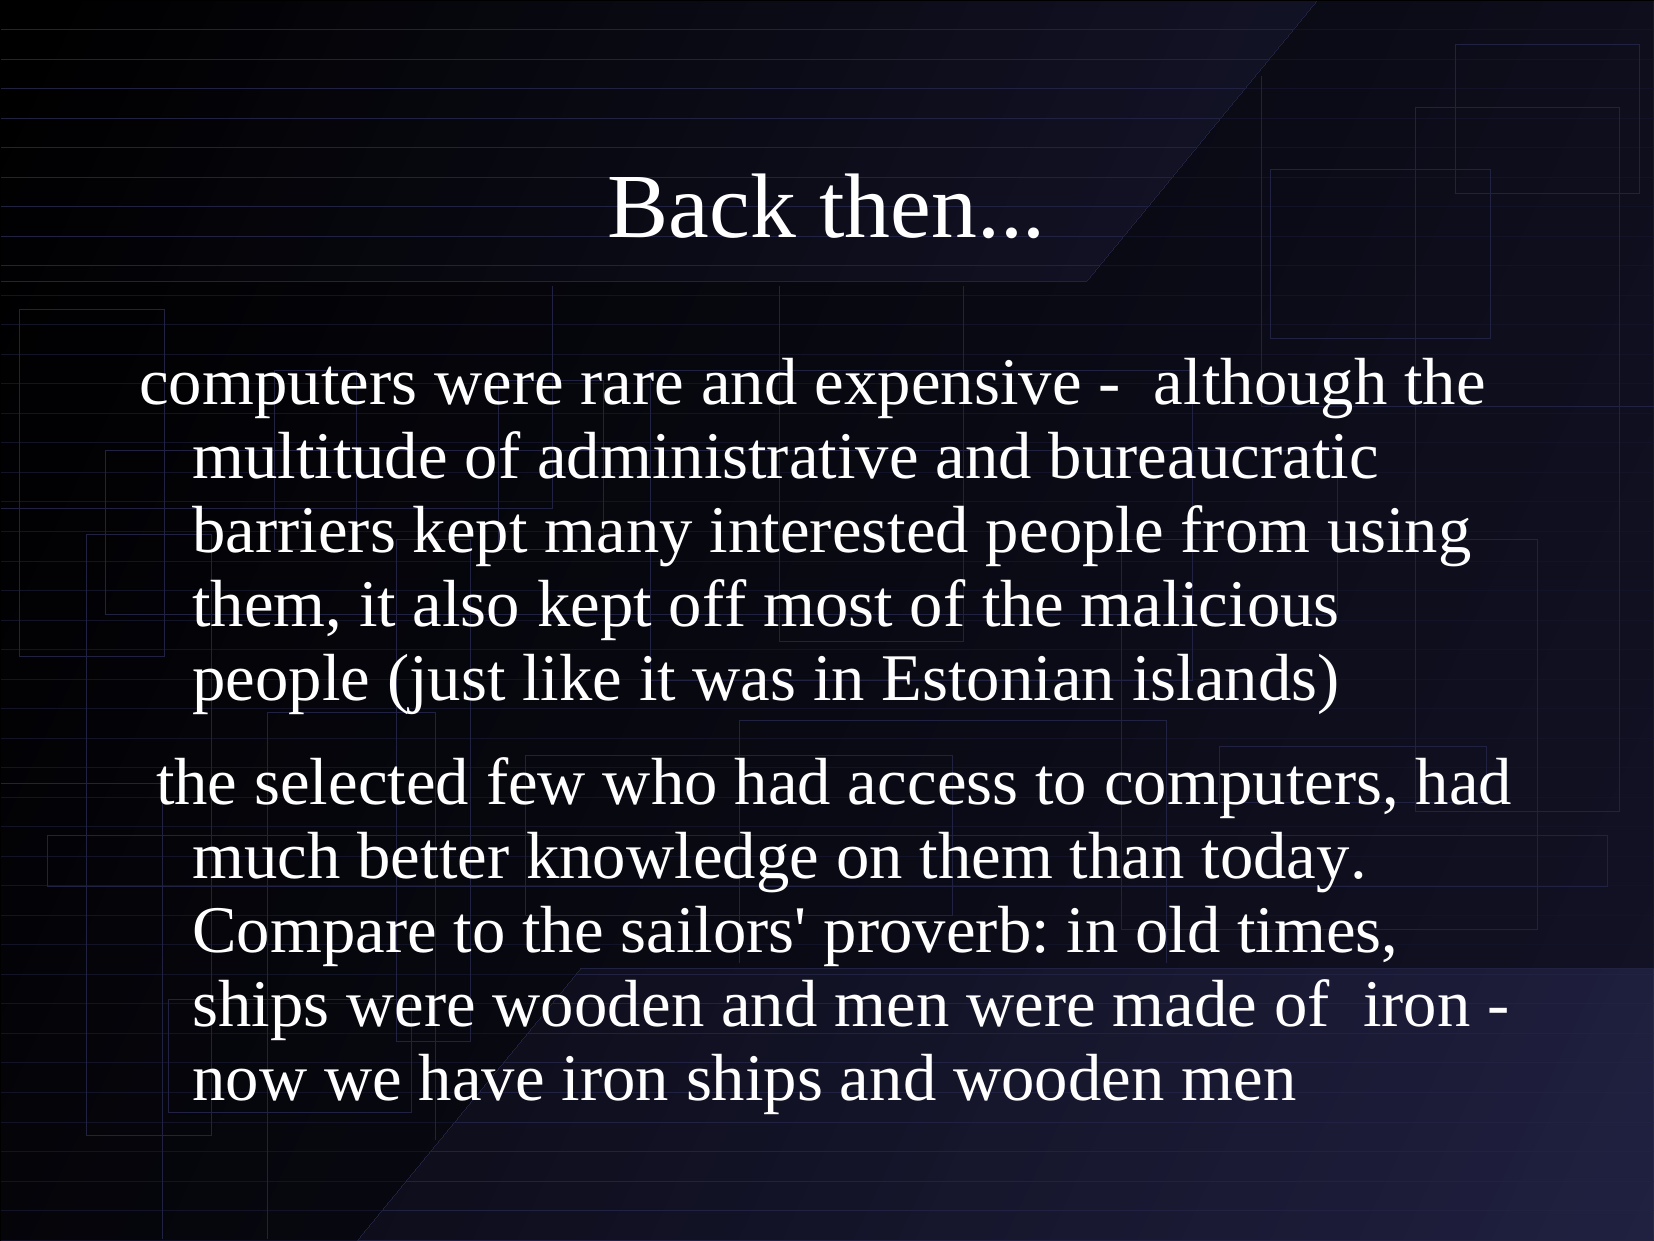

# Back then...
computers were rare and expensive - although the multitude of administrative and bureaucratic barriers kept many interested people from using them, it also kept off most of the malicious people (just like it was in Estonian islands)
 the selected few who had access to computers, had much better knowledge on them than today. Compare to the sailors' proverb: in old times, ships were wooden and men were made of iron - now we have iron ships and wooden men